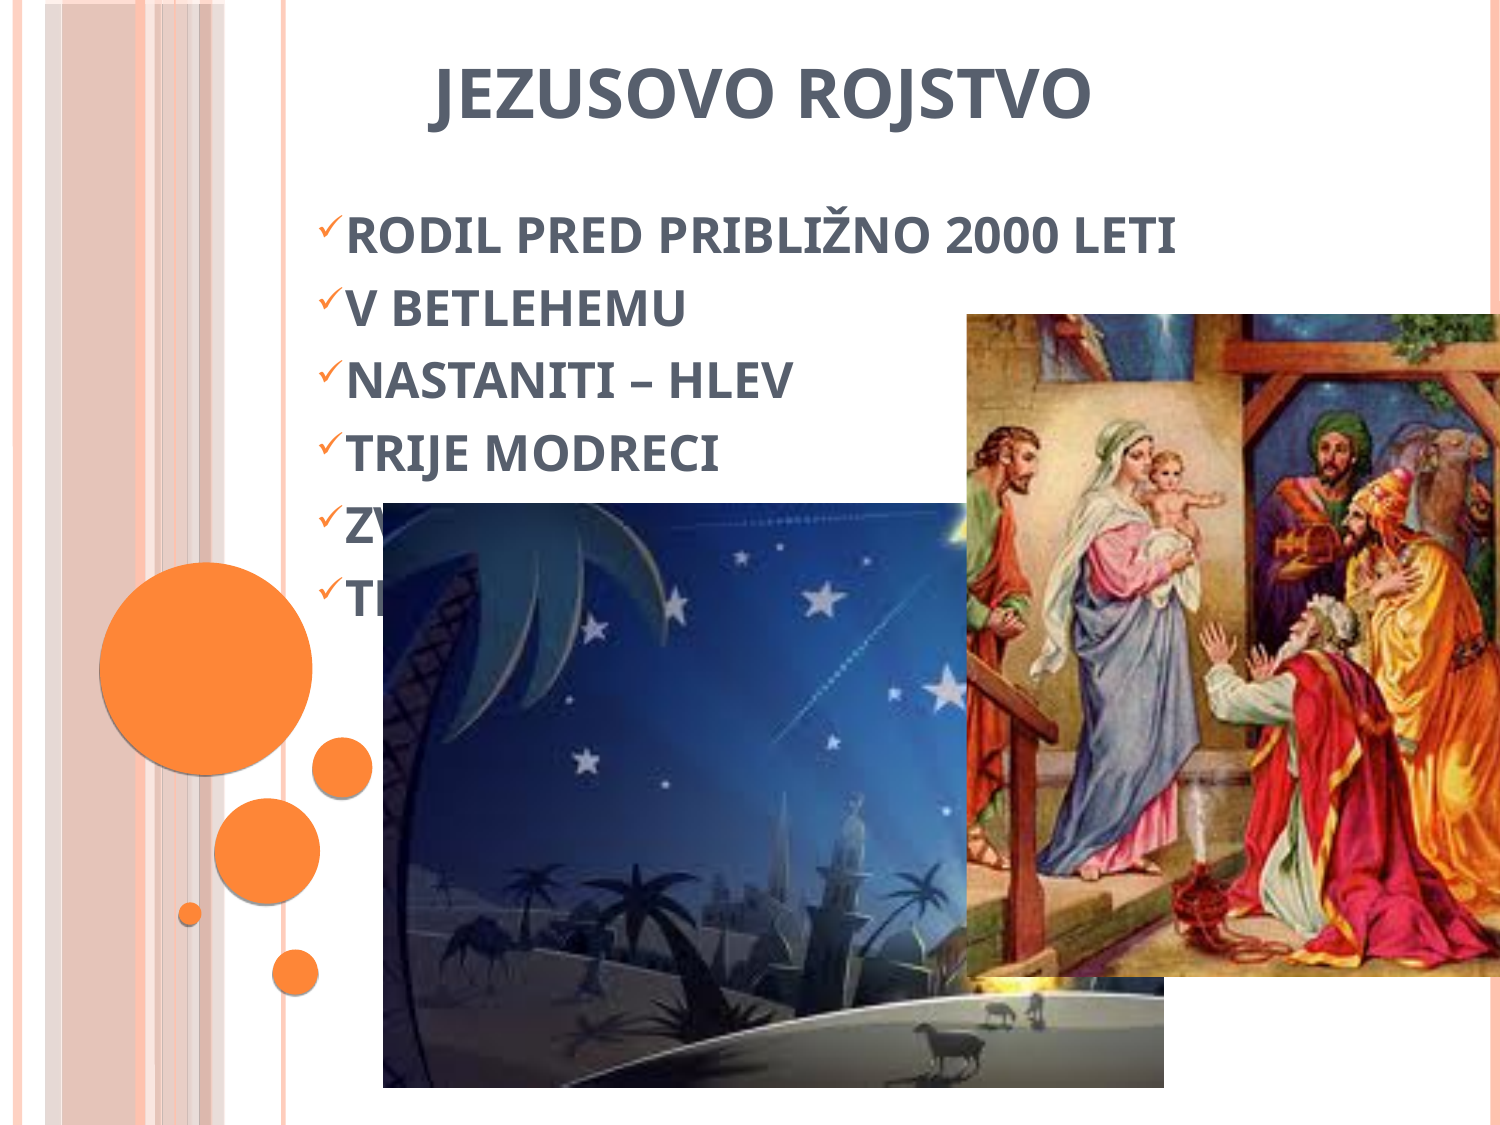

# JEZUSOVO ROJSTVO
RODIL PRED PRIBLIŽNO 2000 LETI
V BETLEHEMU
NASTANITI – HLEV
TRIJE MODRECI
ZVEZDI REPATICI
TROJE DARIL:
ZLATO
IZBRANO KADILO
 MIRO